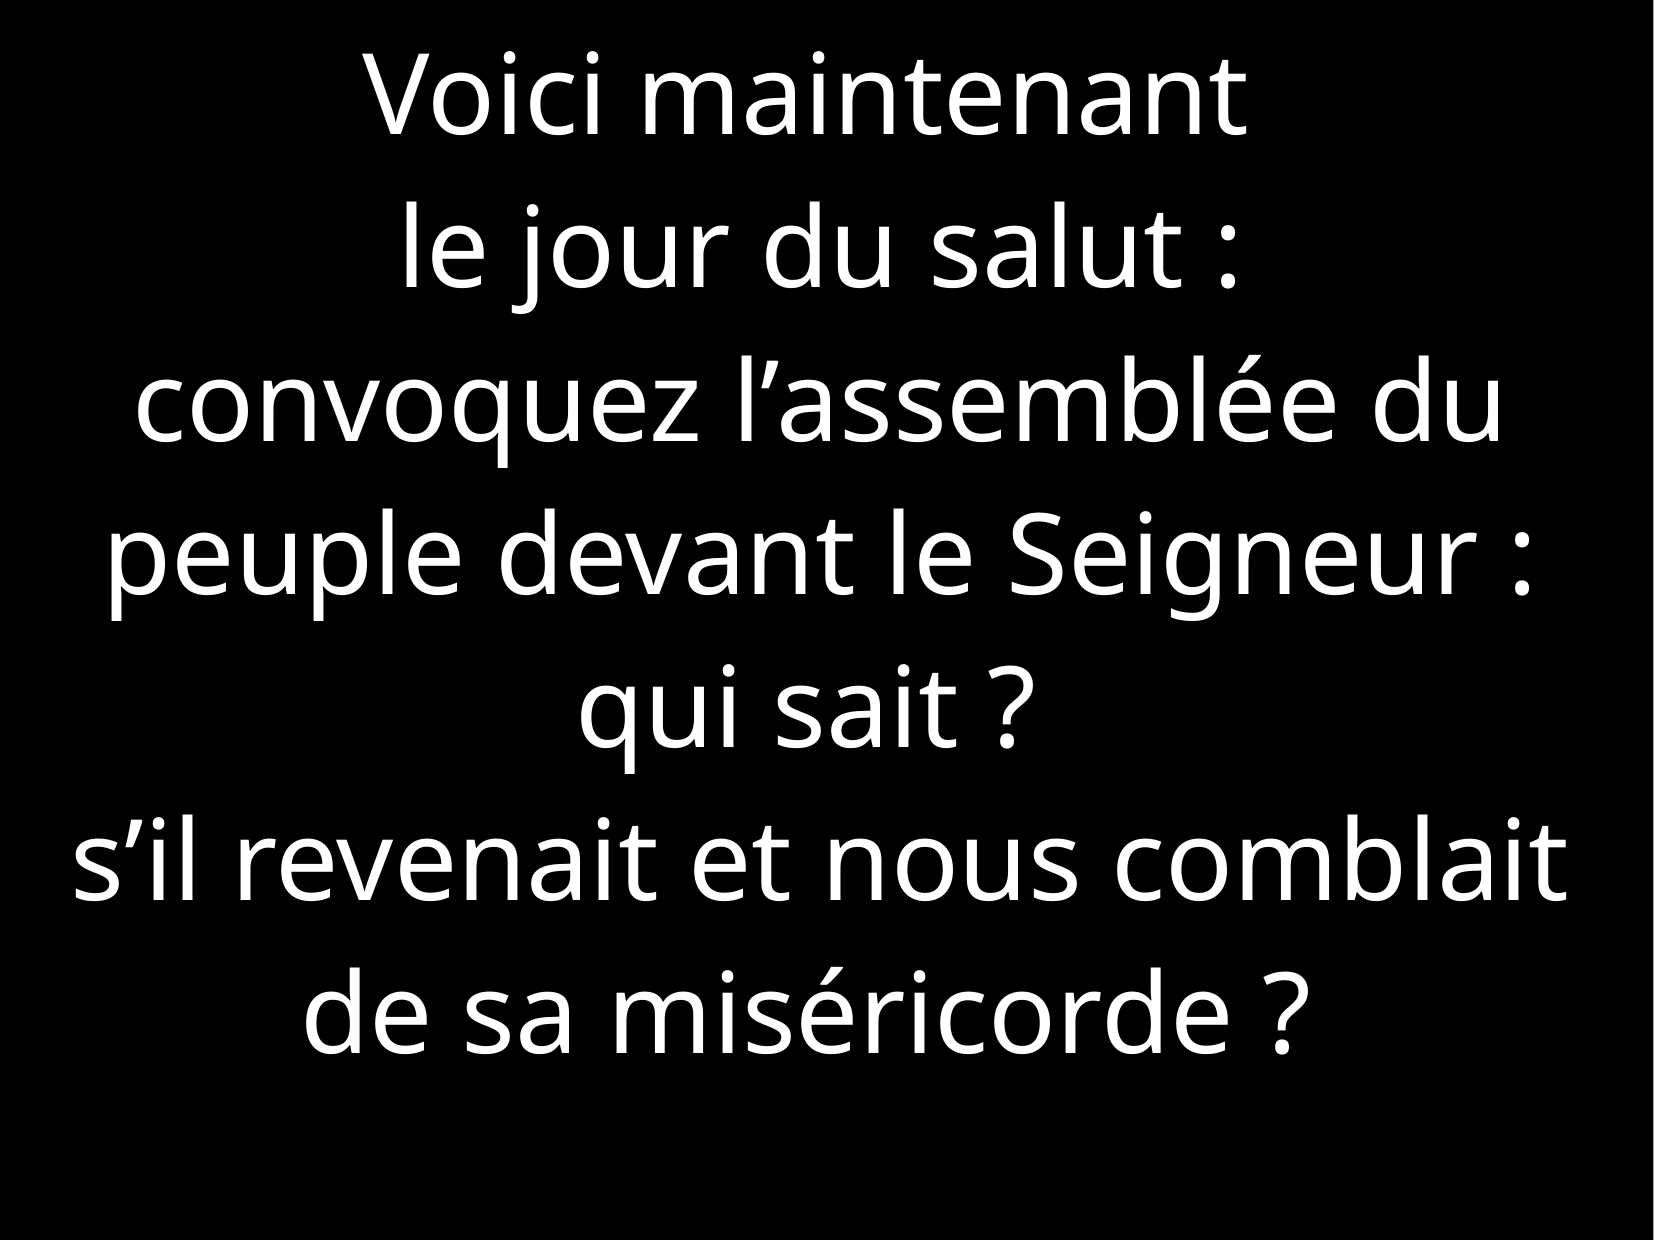

# Voici maintenant
le jour du salut :
convoquez l’assemblée du peuple devant le Seigneur :
qui sait ?
s’il revenait et nous comblait de sa miséricorde ?